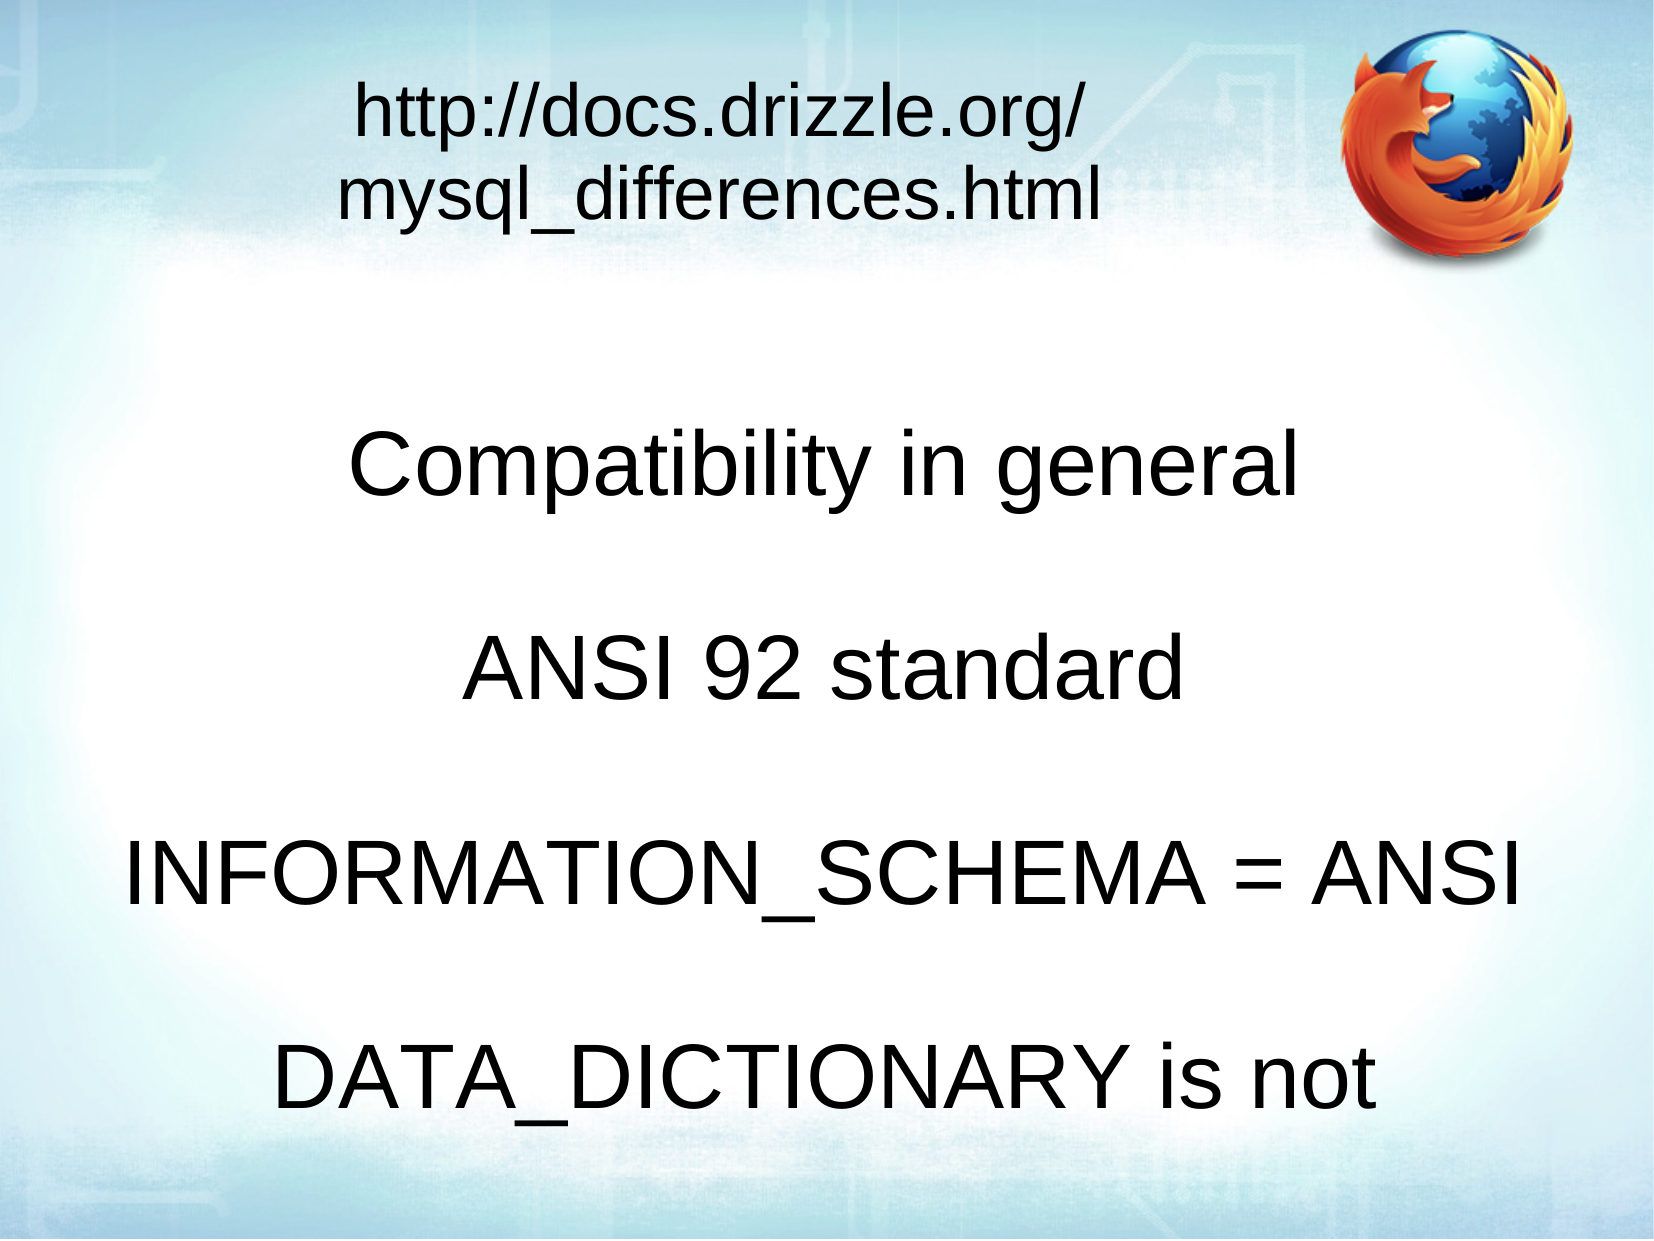

# http://docs.drizzle.org/ mysql_differences.html
Compatibility in general
ANSI 92 standard
INFORMATION_SCHEMA = ANSI
DATA_DICTIONARY is not